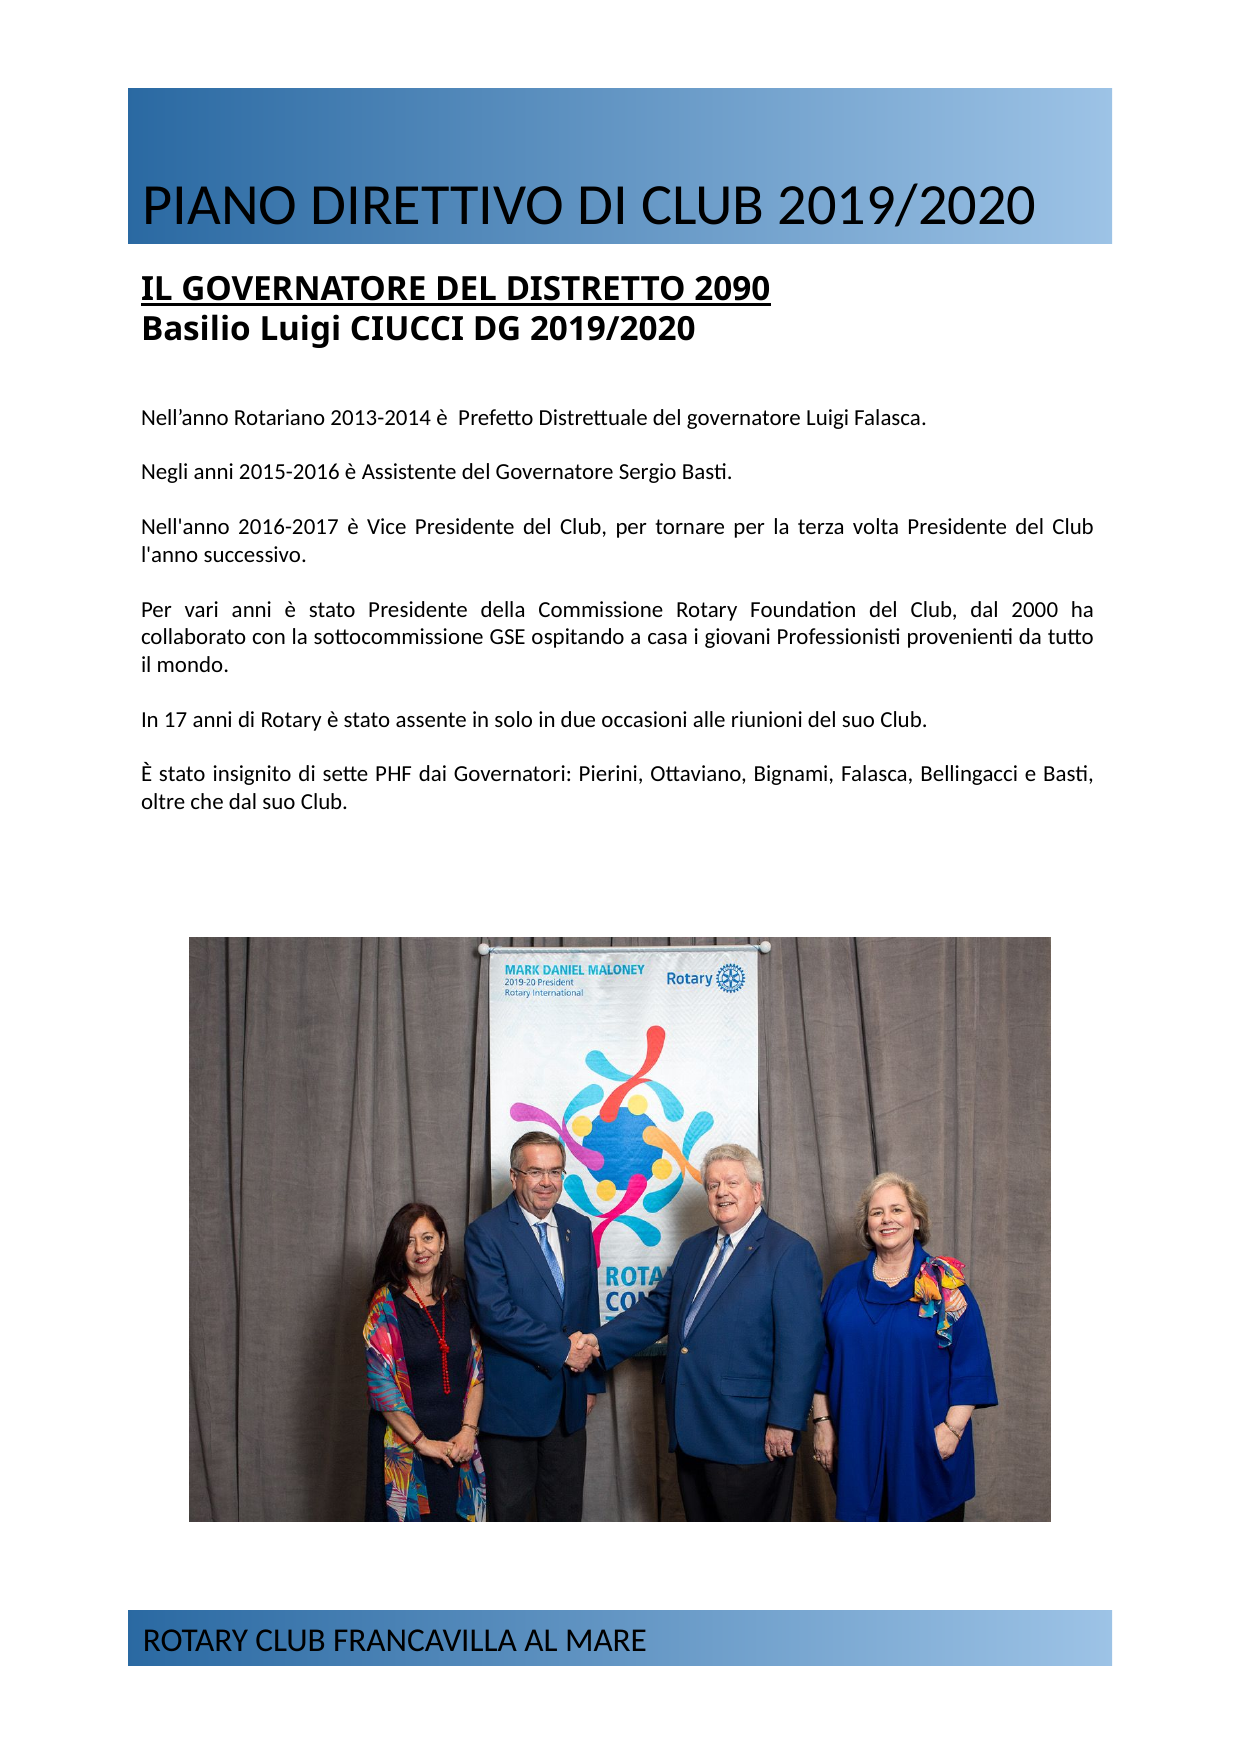

PIANO DIRETTIVO DI CLUB 2019/2020
IL GOVERNATORE DEL DISTRETTO 2090
Basilio Luigi CIUCCI DG 2019/2020
Nell’anno Rotariano 2013-2014 è Prefetto Distrettuale del governatore Luigi Falasca.
Negli anni 2015-2016 è Assistente del Governatore Sergio Basti.
Nell'anno 2016-2017 è Vice Presidente del Club, per tornare per la terza volta Presidente del Club l'anno successivo.
Per vari anni è stato Presidente della Commissione Rotary Foundation del Club, dal 2000 ha collaborato con la sottocommissione GSE ospitando a casa i giovani Professionisti provenienti da tutto il mondo.
In 17 anni di Rotary è stato assente in solo in due occasioni alle riunioni del suo Club.
È stato insignito di sette PHF dai Governatori: Pierini, Ottaviano, Bignami, Falasca, Bellingacci e Basti, oltre che dal suo Club.
ROTARY CLUB FRANCAVILLA AL MARE